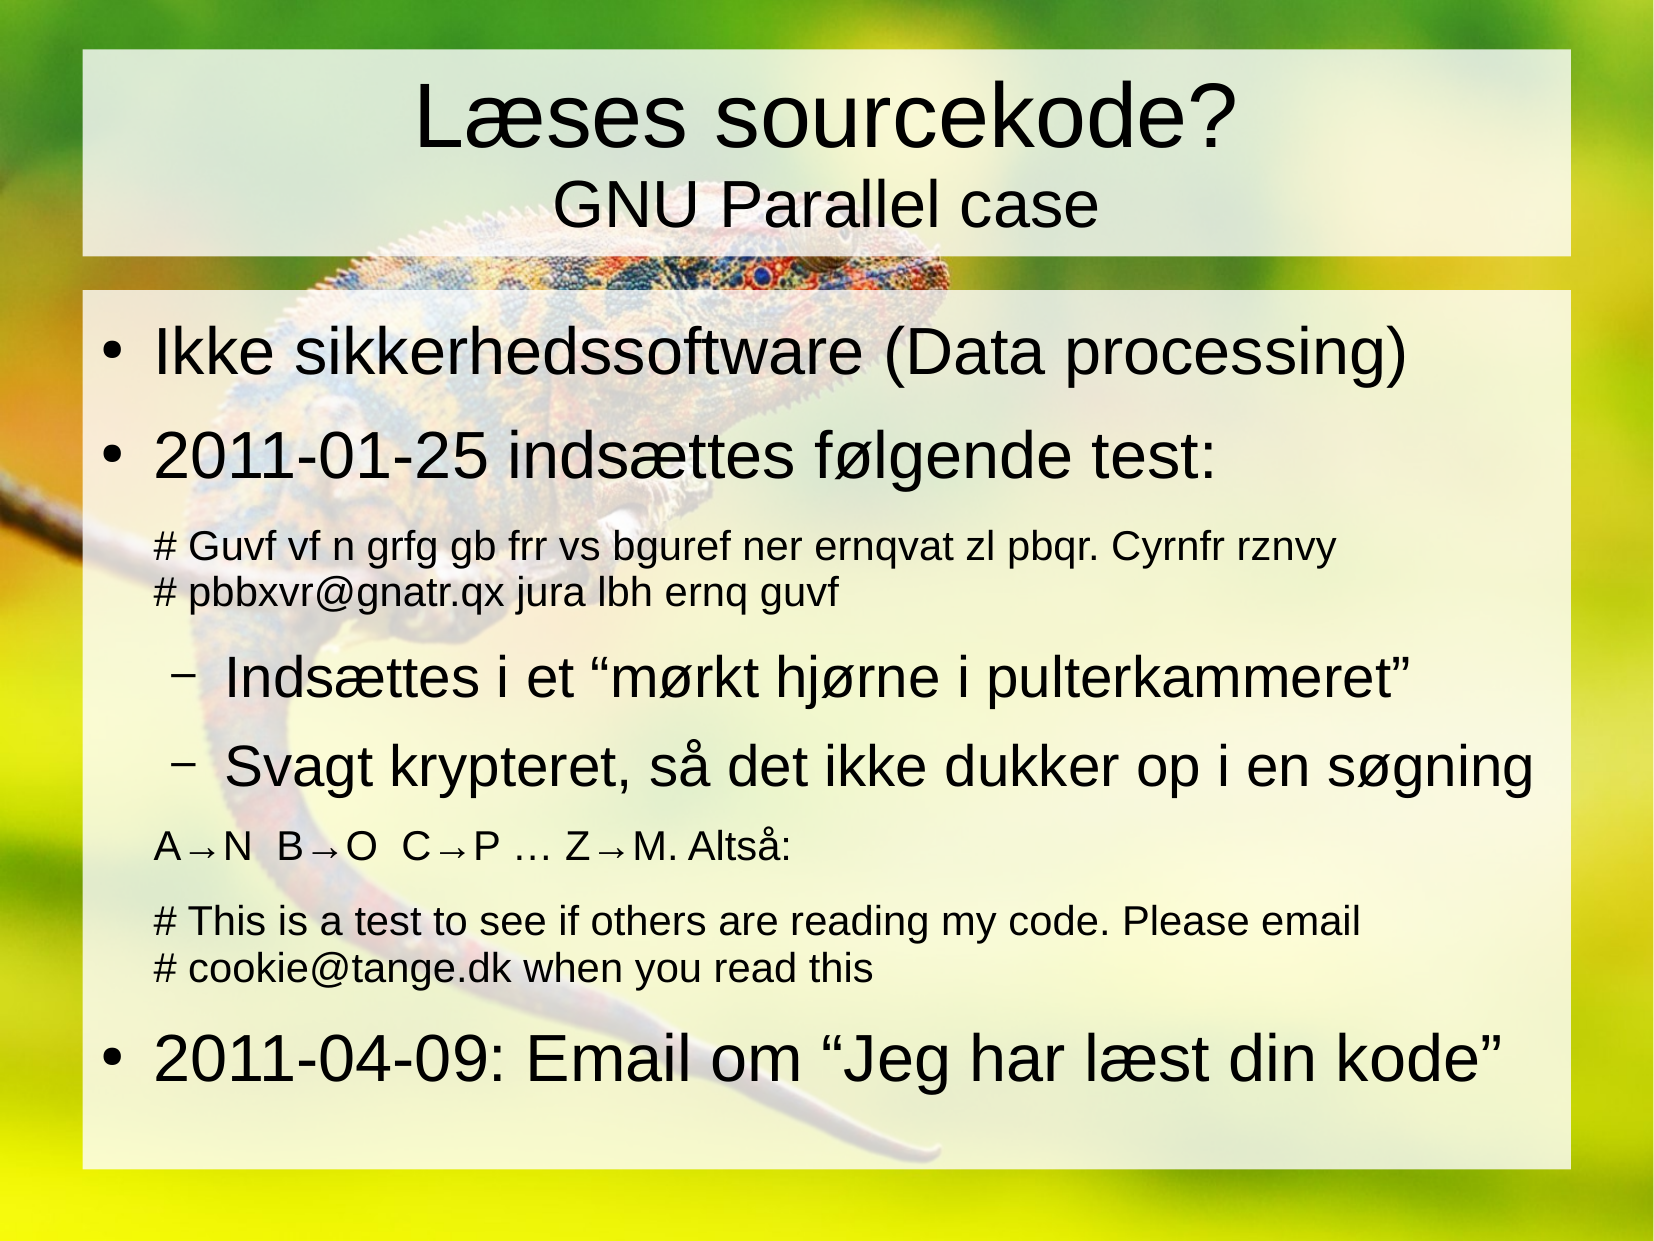

# Læses sourcekode? GNU Parallel case
Ikke sikkerhedssoftware (Data processing)
2011-01-25 indsættes følgende test:
# Guvf vf n grfg gb frr vs bguref ner ernqvat zl pbqr. Cyrnfr rznvy # pbbxvr@gnatr.qx jura lbh ernq guvf
Indsættes i et “mørkt hjørne i pulterkammeret”
Svagt krypteret, så det ikke dukker op i en søgning
A→N B→O C→P … Z→M. Altså:
# This is a test to see if others are reading my code. Please email # cookie@tange.dk when you read this
2011-04-09: Email om “Jeg har læst din kode”